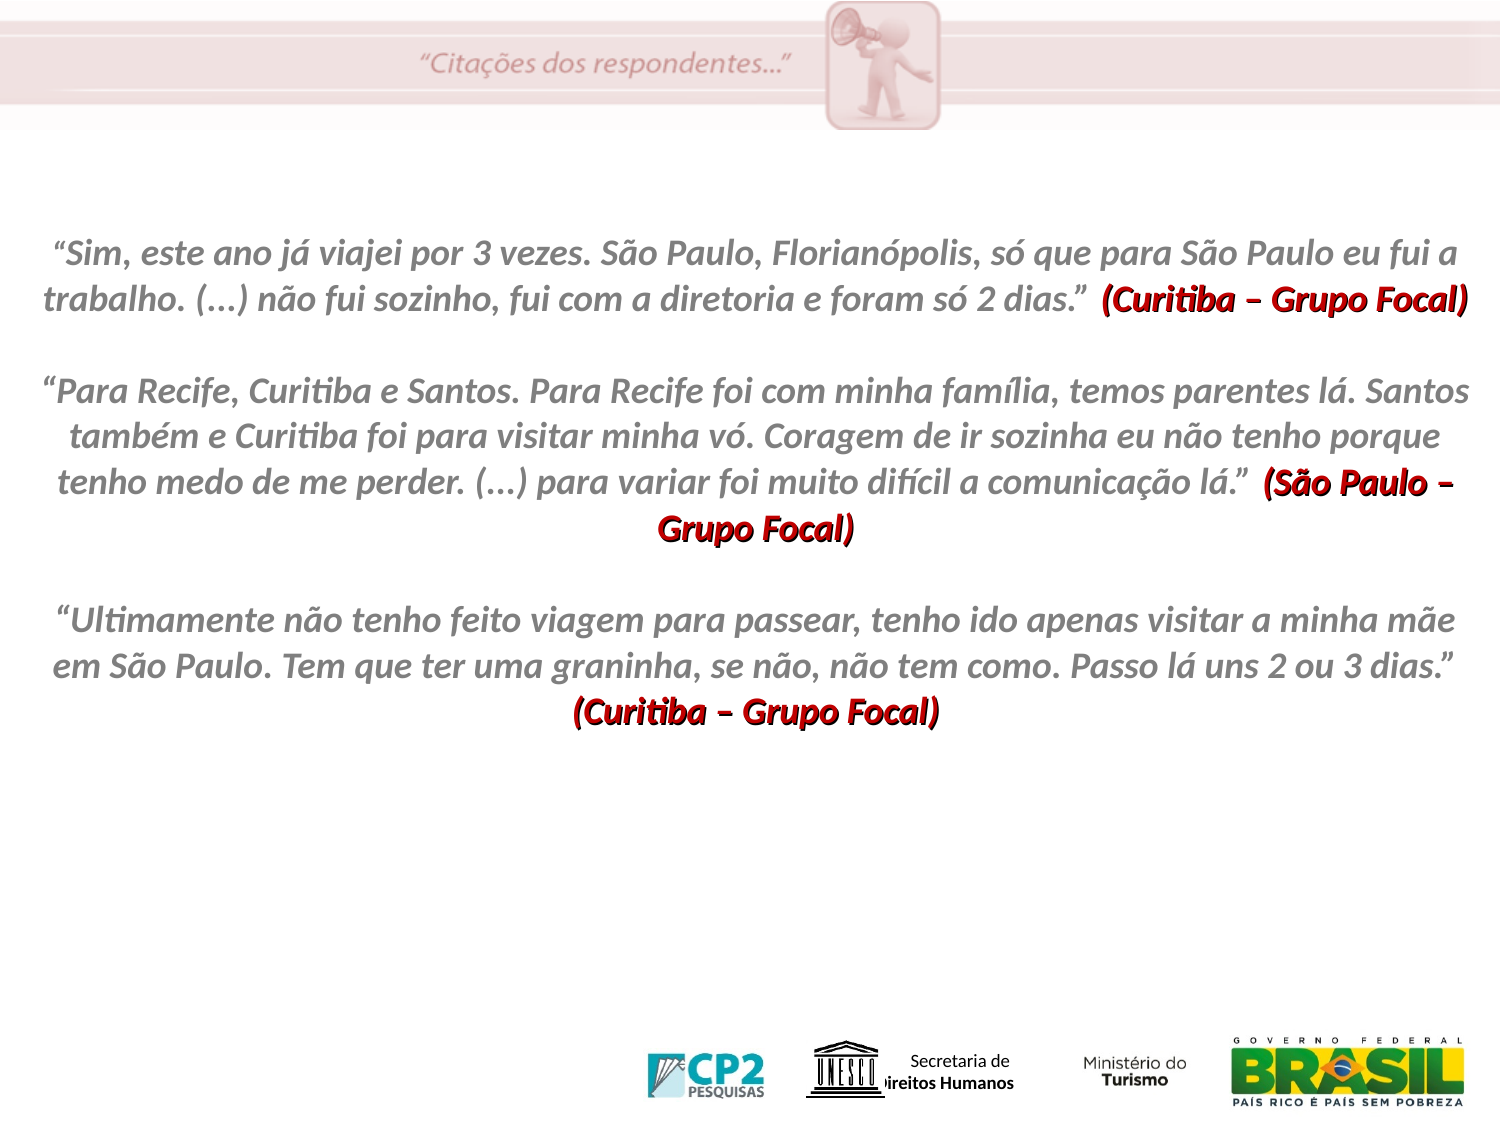

“Sim, este ano já viajei por 3 vezes. São Paulo, Florianópolis, só que para São Paulo eu fui a trabalho. (...) não fui sozinho, fui com a diretoria e foram só 2 dias.” (Curitiba – Grupo Focal)
“Para Recife, Curitiba e Santos. Para Recife foi com minha família, temos parentes lá. Santos também e Curitiba foi para visitar minha vó. Coragem de ir sozinha eu não tenho porque tenho medo de me perder. (...) para variar foi muito difícil a comunicação lá.” (São Paulo – Grupo Focal)
“Ultimamente não tenho feito viagem para passear, tenho ido apenas visitar a minha mãe em São Paulo. Tem que ter uma graninha, se não, não tem como. Passo lá uns 2 ou 3 dias.” (Curitiba – Grupo Focal)